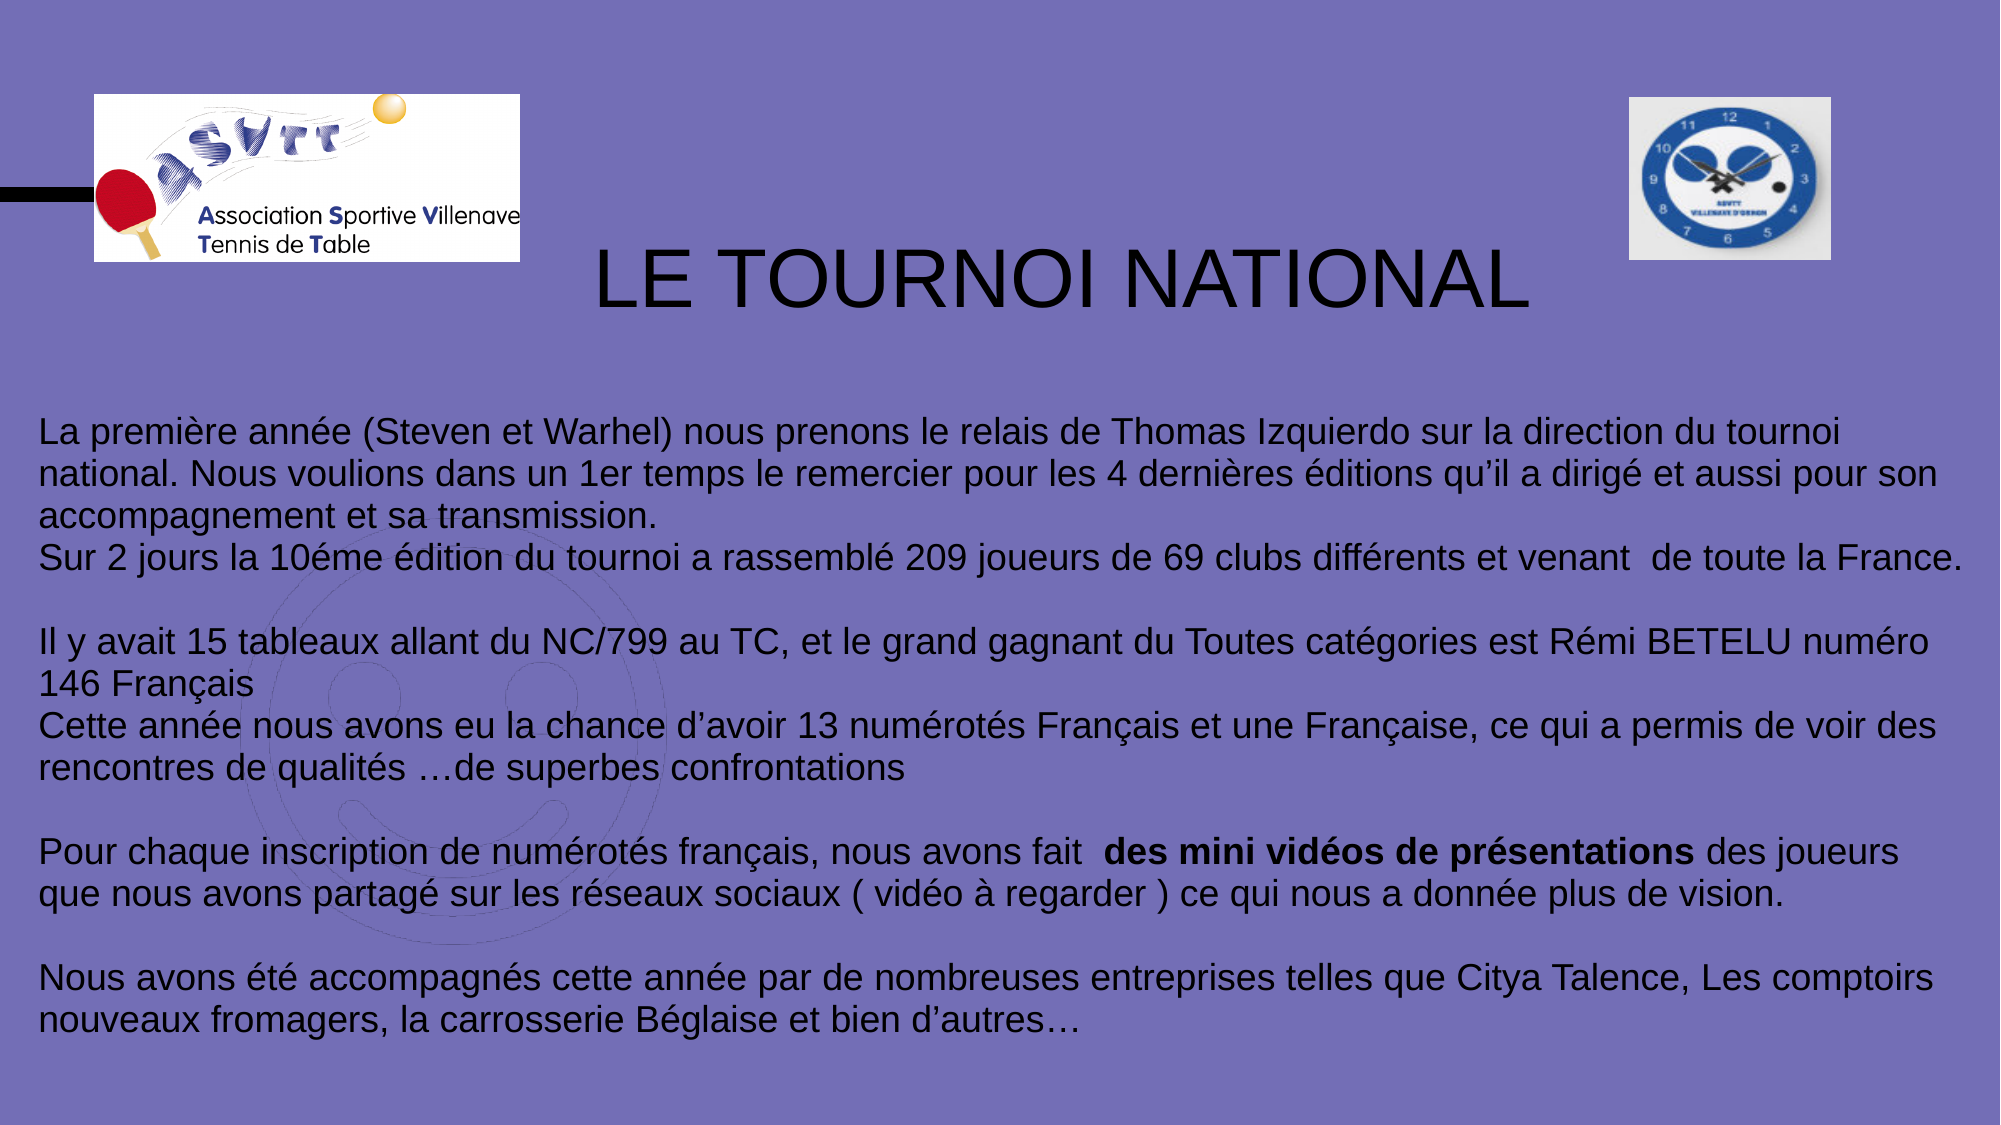

LE TOURNOI NATIONAL
La première année (Steven et Warhel) nous prenons le relais de Thomas Izquierdo sur la direction du tournoi national. Nous voulions dans un 1er temps le remercier pour les 4 dernières éditions qu’il a dirigé et aussi pour son accompagnement et sa transmission.
Sur 2 jours la 10éme édition du tournoi a rassemblé 209 joueurs de 69 clubs différents et venant de toute la France.
Il y avait 15 tableaux allant du NC/799 au TC, et le grand gagnant du Toutes catégories est Rémi BETELU numéro 146 Français
Cette année nous avons eu la chance d’avoir 13 numérotés Français et une Française, ce qui a permis de voir des rencontres de qualités …de superbes confrontations
Pour chaque inscription de numérotés français, nous avons fait des mini vidéos de présentations des joueurs que nous avons partagé sur les réseaux sociaux ( vidéo à regarder ) ce qui nous a donnée plus de vision.
Nous avons été accompagnés cette année par de nombreuses entreprises telles que Citya Talence, Les comptoirs nouveaux fromagers, la carrosserie Béglaise et bien d’autres…